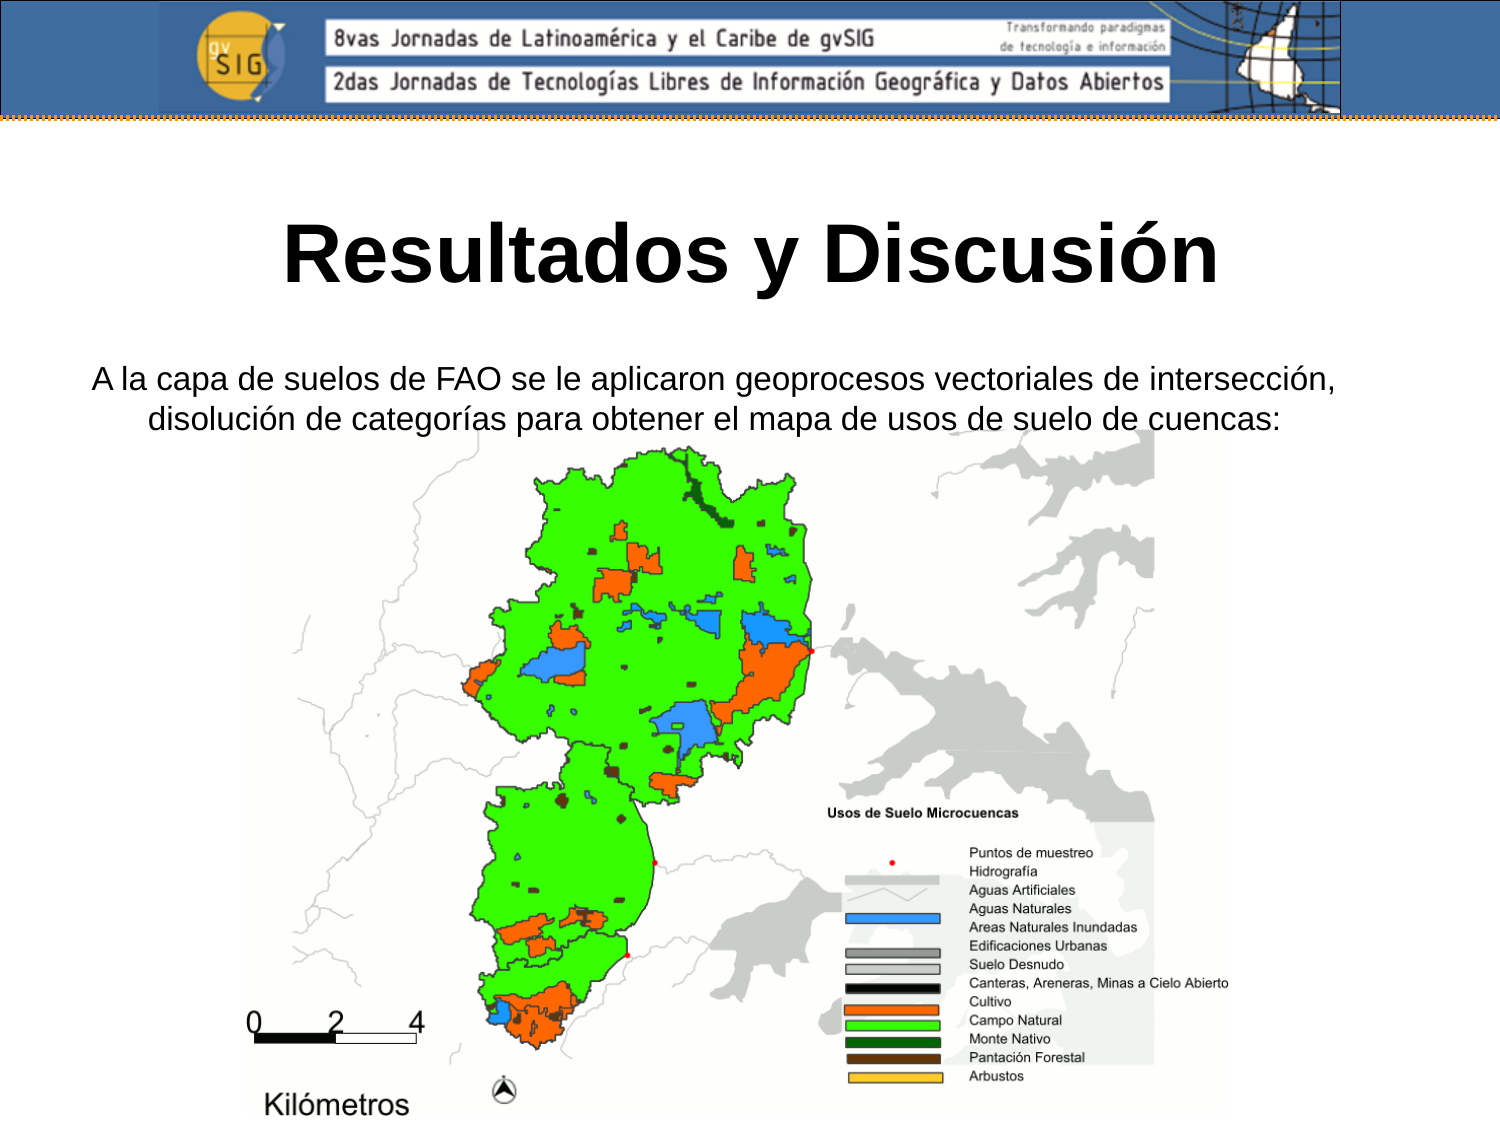

# Resultados y Discusión
A la capa de suelos de FAO se le aplicaron geoprocesos vectoriales de intersección, disolución de categorías para obtener el mapa de usos de suelo de cuencas: